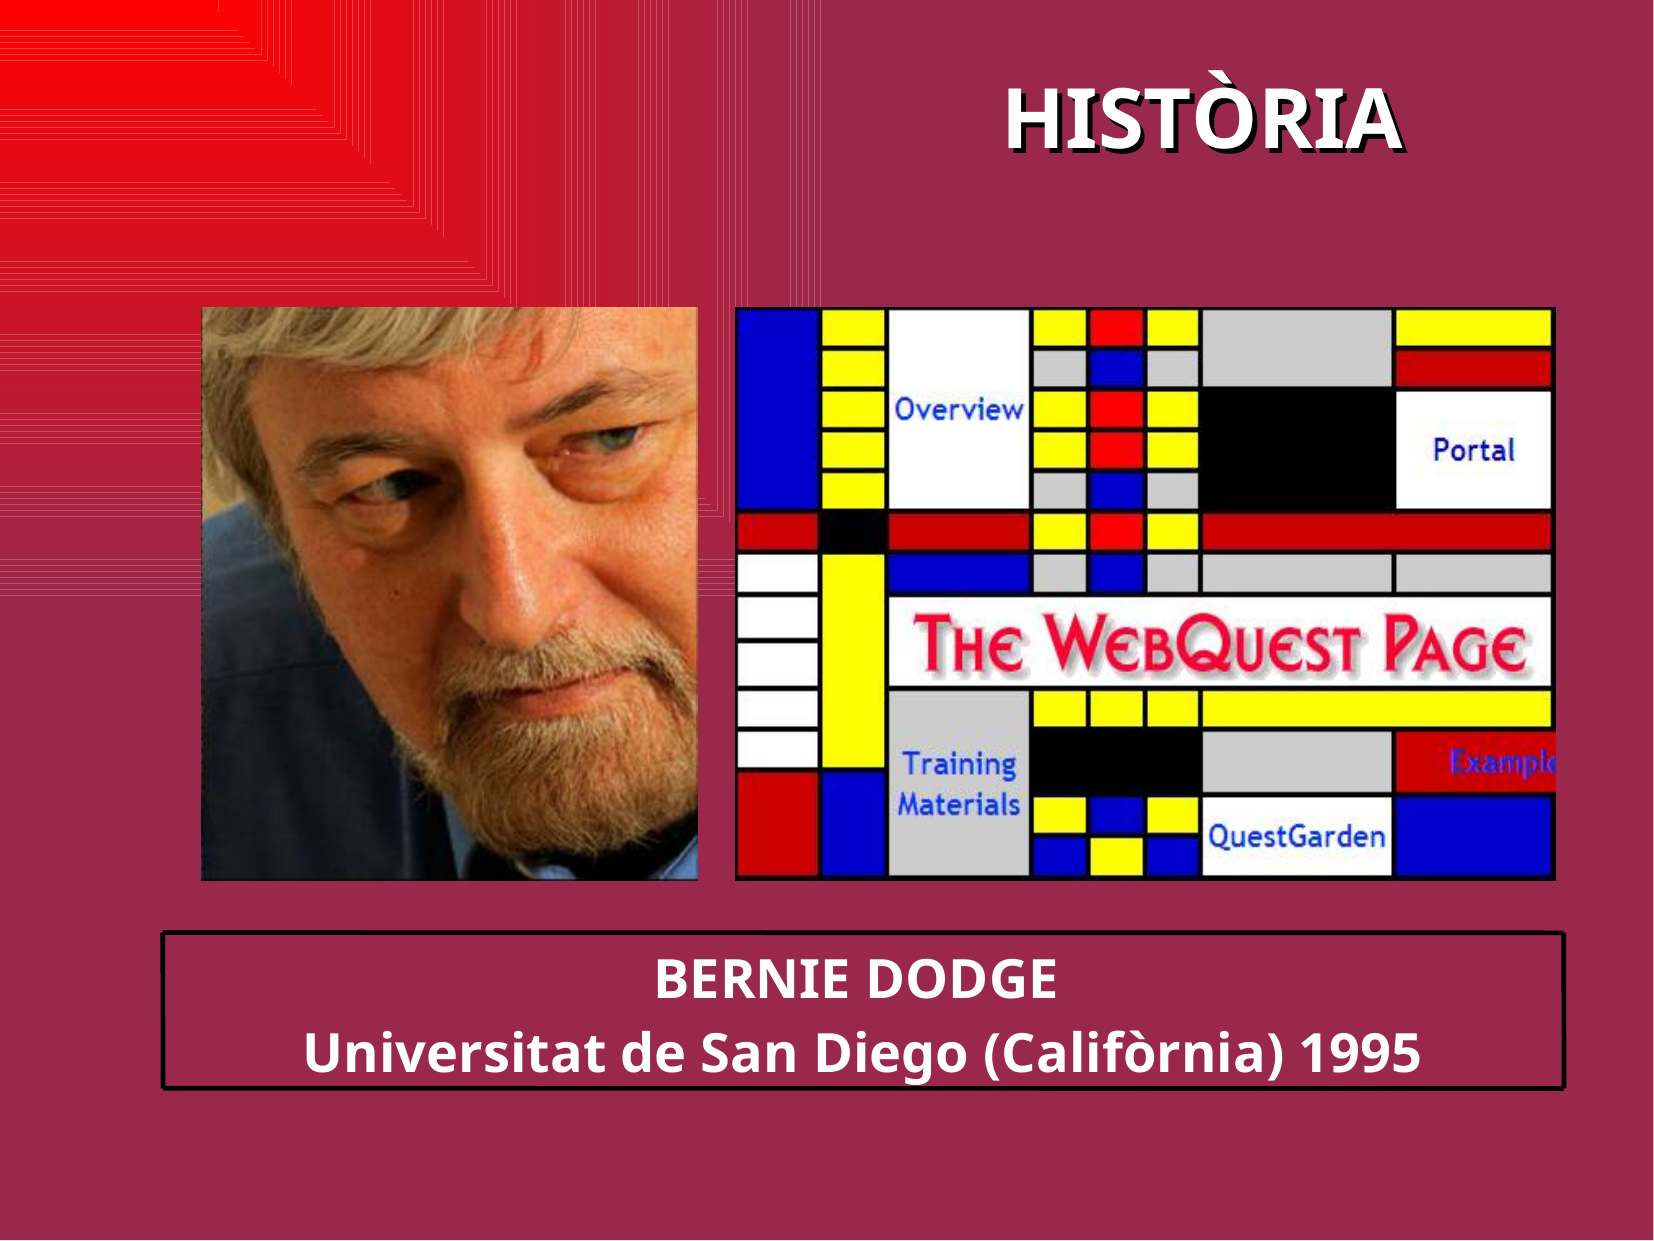

# HISTÒRIA
BERNIE DODGE
Universitat de San Diego (Califòrnia) 1995